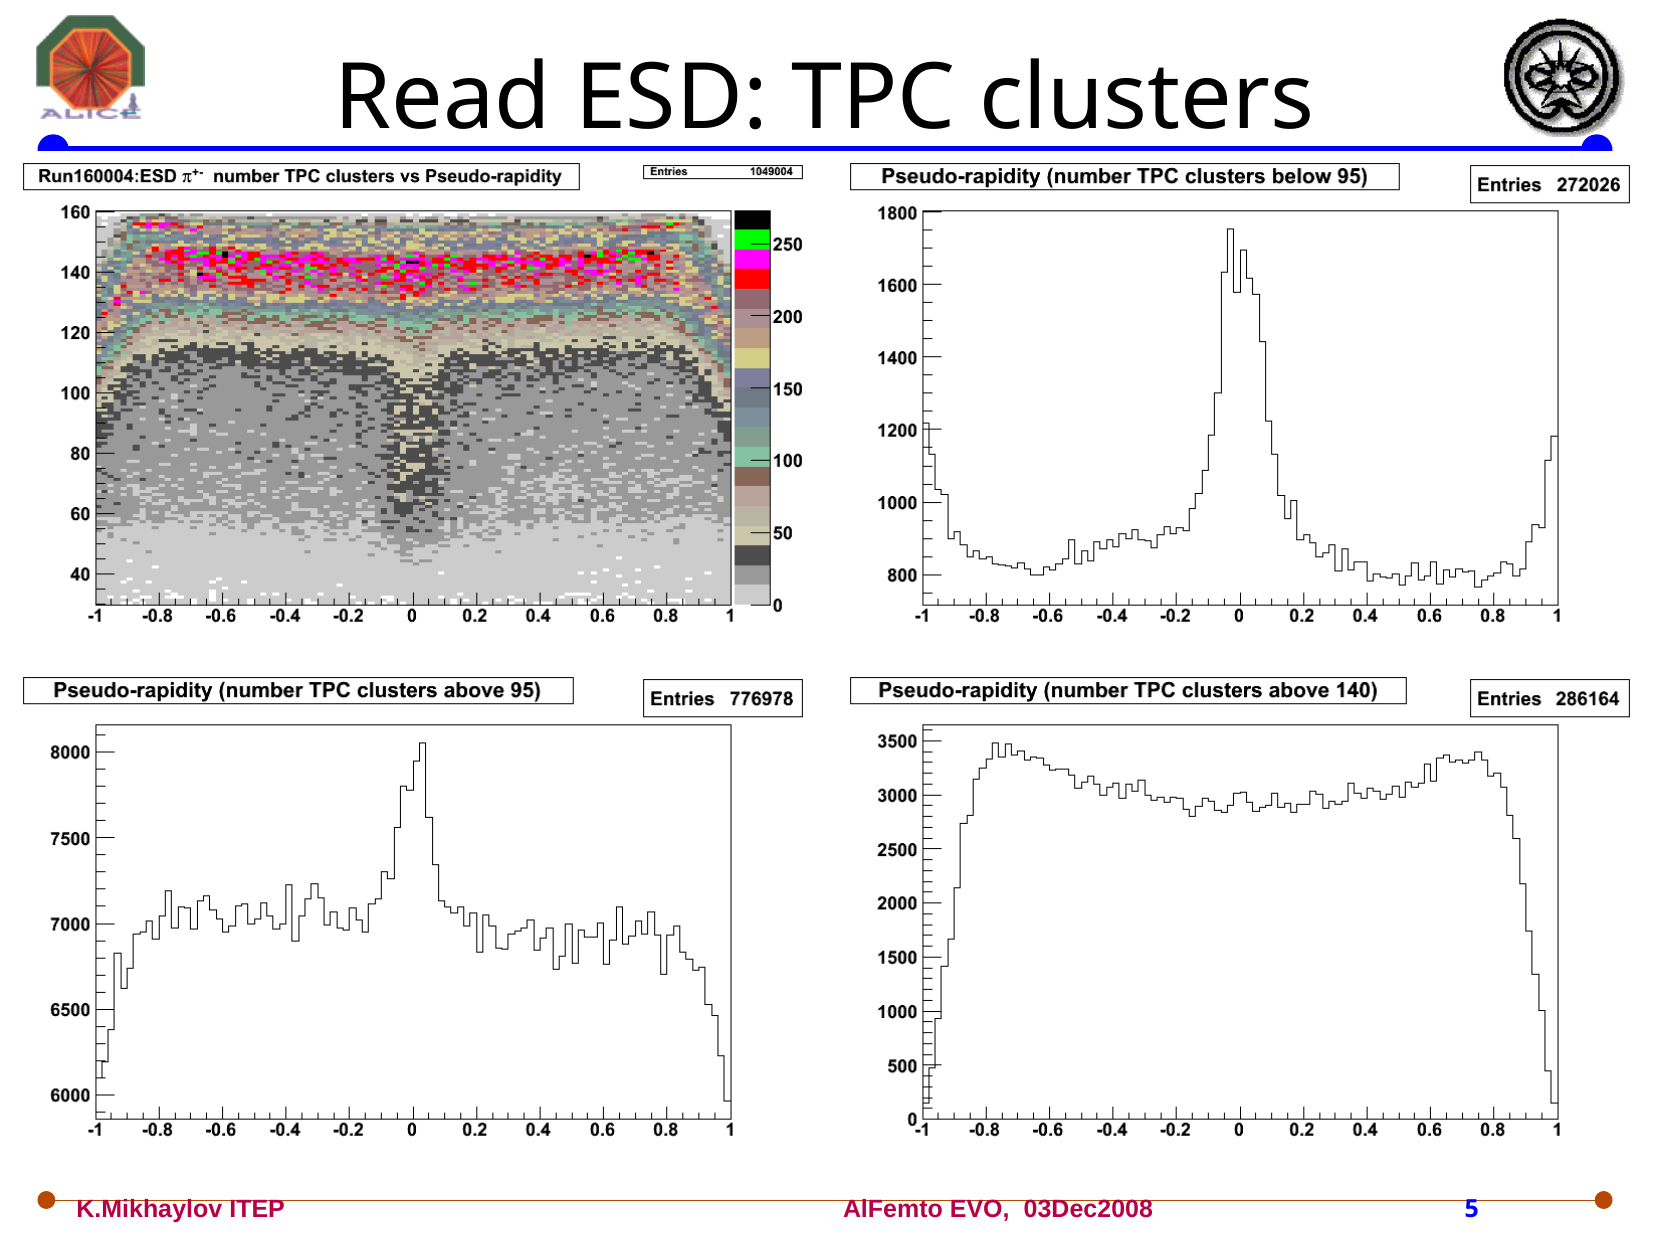

# Read ESD: TPC clusters
K.Mikhaylov ITEP AlFemto EVO, 03Dec2008